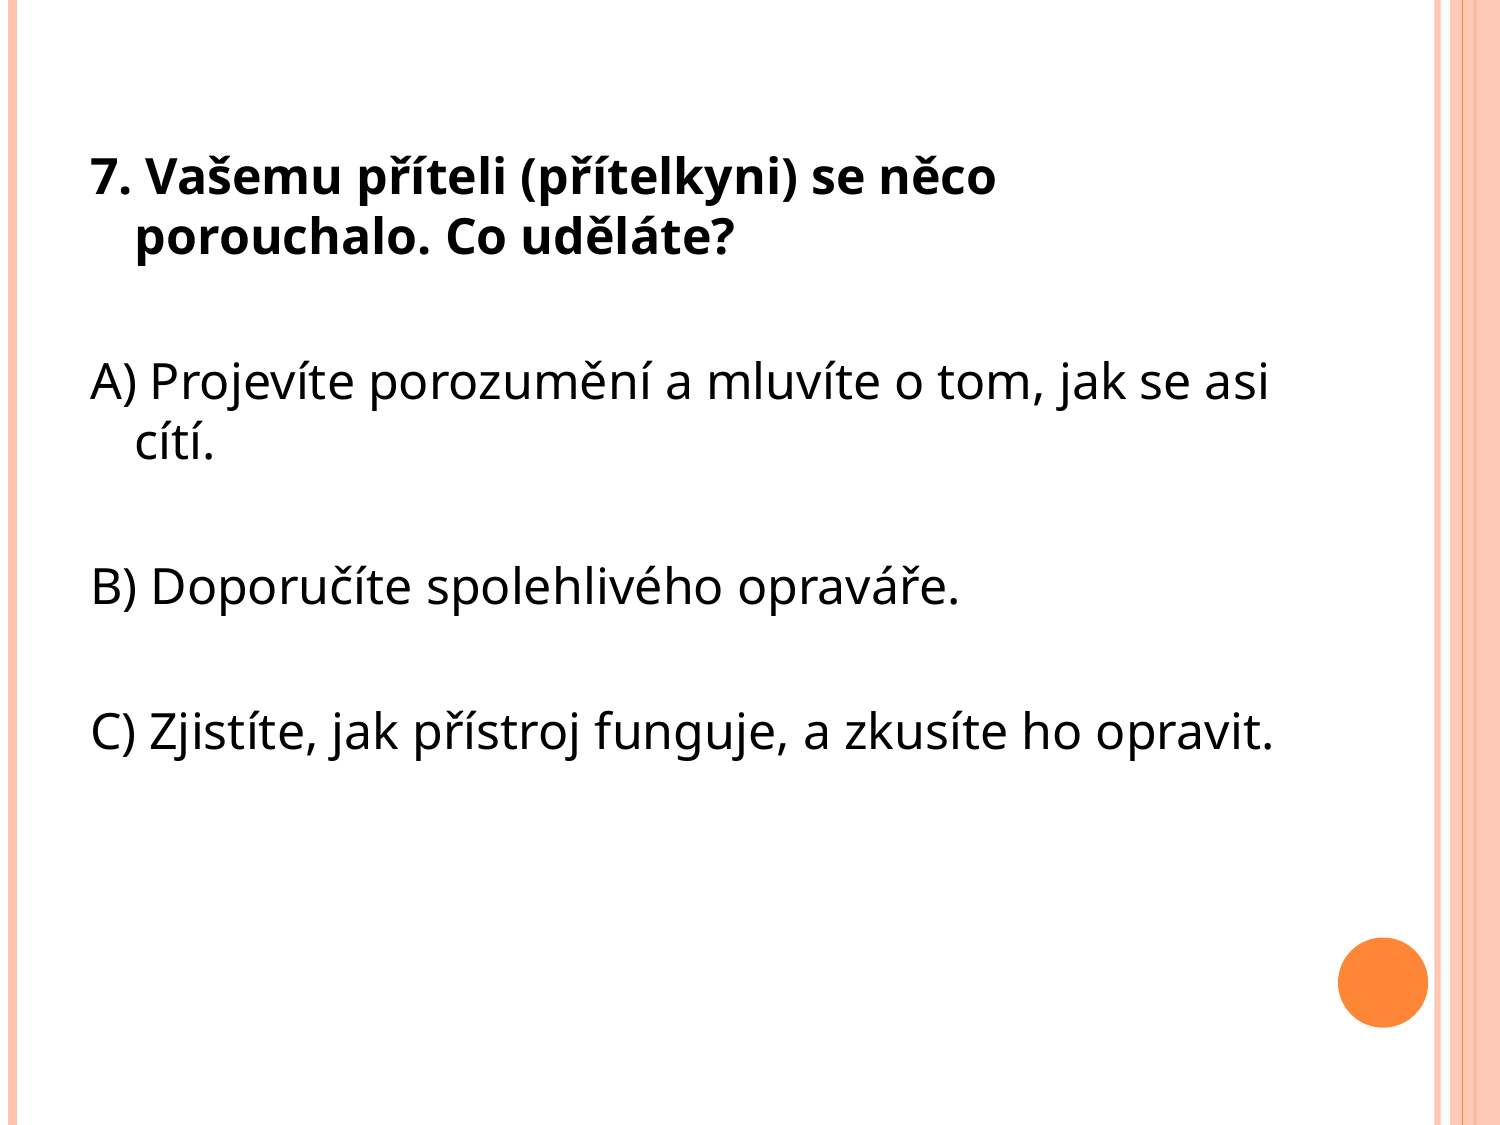

#
7. Vašemu příteli (přítelkyni) se něco porouchalo. Co uděláte?
A) Projevíte porozumění a mluvíte o tom, jak se asi cítí.
B) Doporučíte spolehlivého opraváře.
C) Zjistíte, jak přístroj funguje, a zkusíte ho opravit.